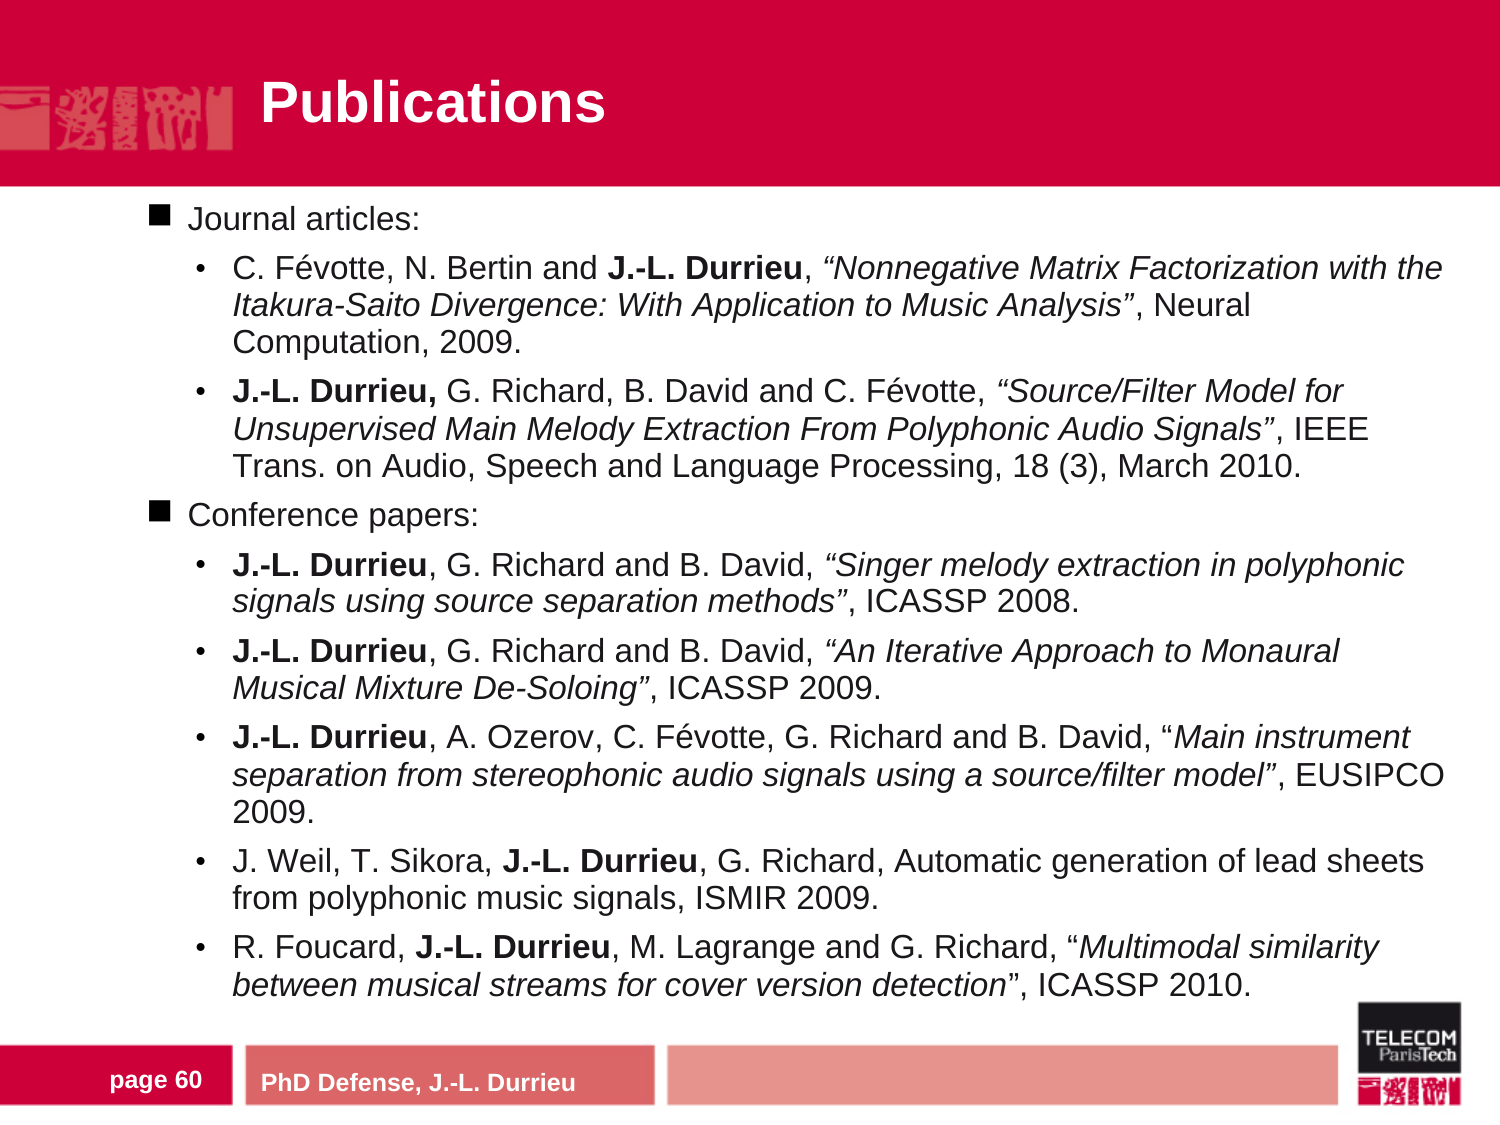

# Publications
Journal articles:
C. Févotte, N. Bertin and J.-L. Durrieu, “Nonnegative Matrix Factorization with the Itakura-Saito Divergence: With Application to Music Analysis”, Neural Computation, 2009.
J.-L. Durrieu, G. Richard, B. David and C. Févotte, “Source/Filter Model for Unsupervised Main Melody Extraction From Polyphonic Audio Signals”, IEEE Trans. on Audio, Speech and Language Processing, 18 (3), March 2010.
Conference papers:
J.-L. Durrieu, G. Richard and B. David, “Singer melody extraction in polyphonic signals using source separation methods”, ICASSP 2008.
J.-L. Durrieu, G. Richard and B. David, “An Iterative Approach to Monaural Musical Mixture De-Soloing”, ICASSP 2009.
J.-L. Durrieu, A. Ozerov, C. Févotte, G. Richard and B. David, “Main instrument separation from stereophonic audio signals using a source/filter model”, EUSIPCO 2009.
J. Weil, T. Sikora, J.-L. Durrieu, G. Richard, Automatic generation of lead sheets from polyphonic music signals, ISMIR 2009.
R. Foucard, J.-L. Durrieu, M. Lagrange and G. Richard, “Multimodal similarity between musical streams for cover version detection”, ICASSP 2010.
60